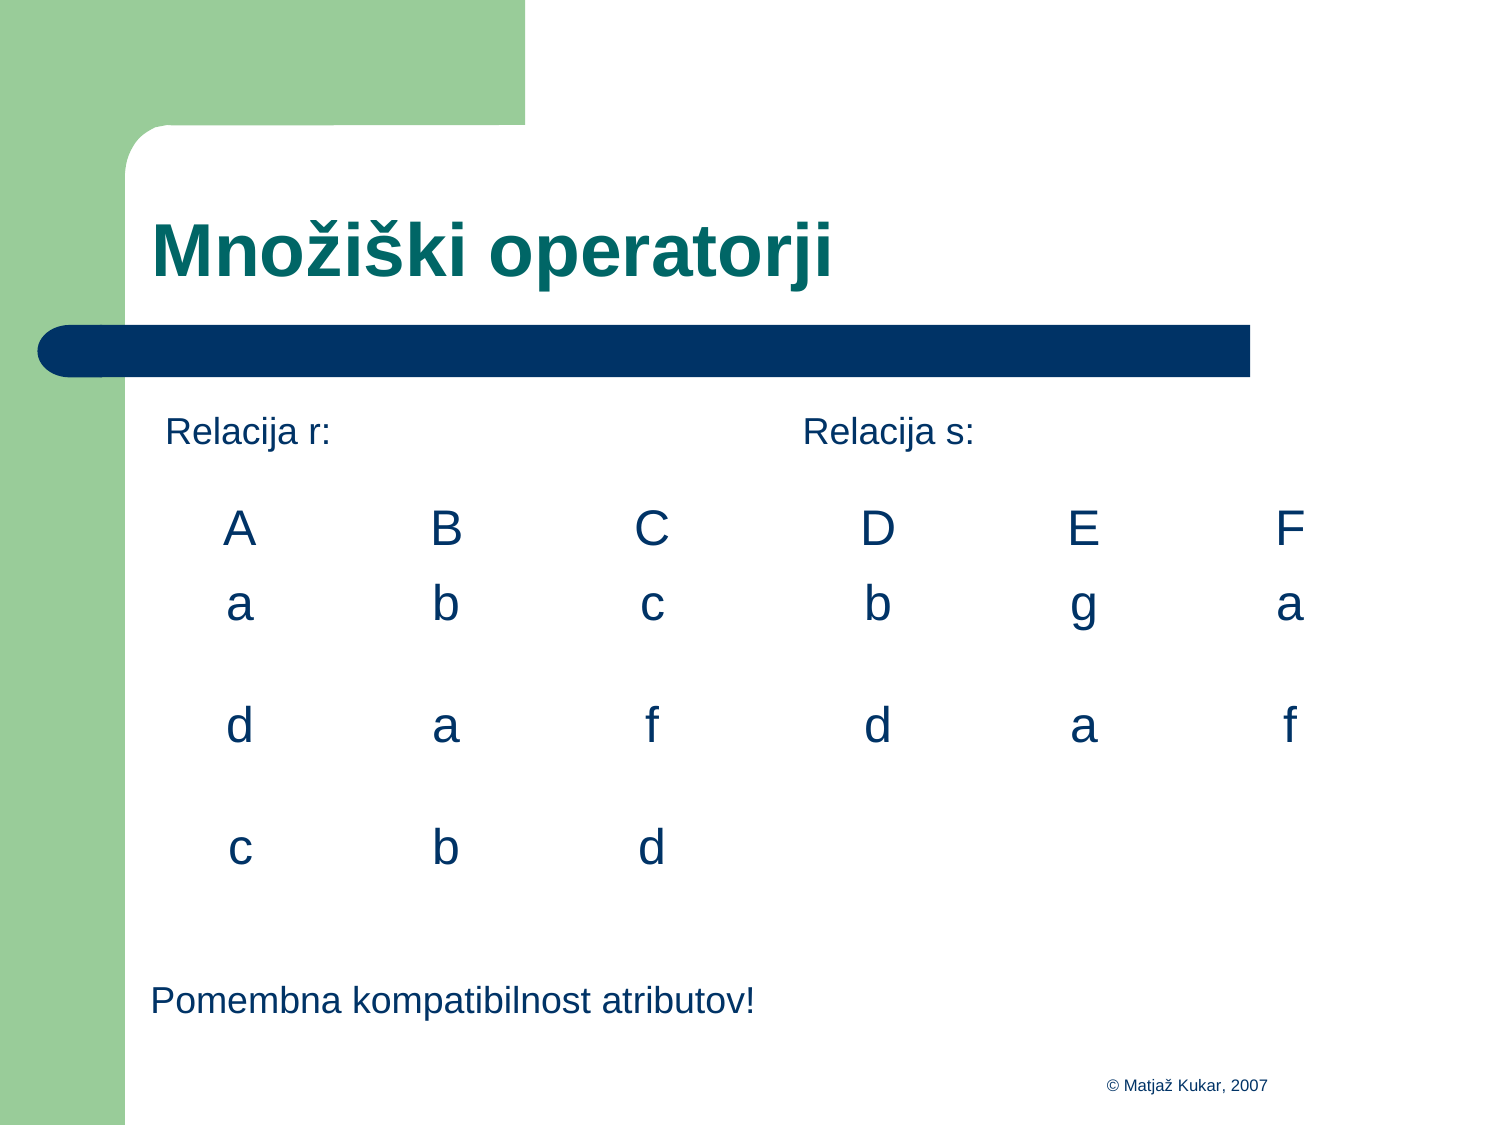

# Množiški operatorji
Relacija r:
Relacija s:
| A | B | C |
| --- | --- | --- |
| a | b | c |
| d | a | f |
| c | b | d |
| D | E | F |
| --- | --- | --- |
| b | g | a |
| d | a | f |
Pomembna kompatibilnost atributov!
© Matjaž Kukar, 2007